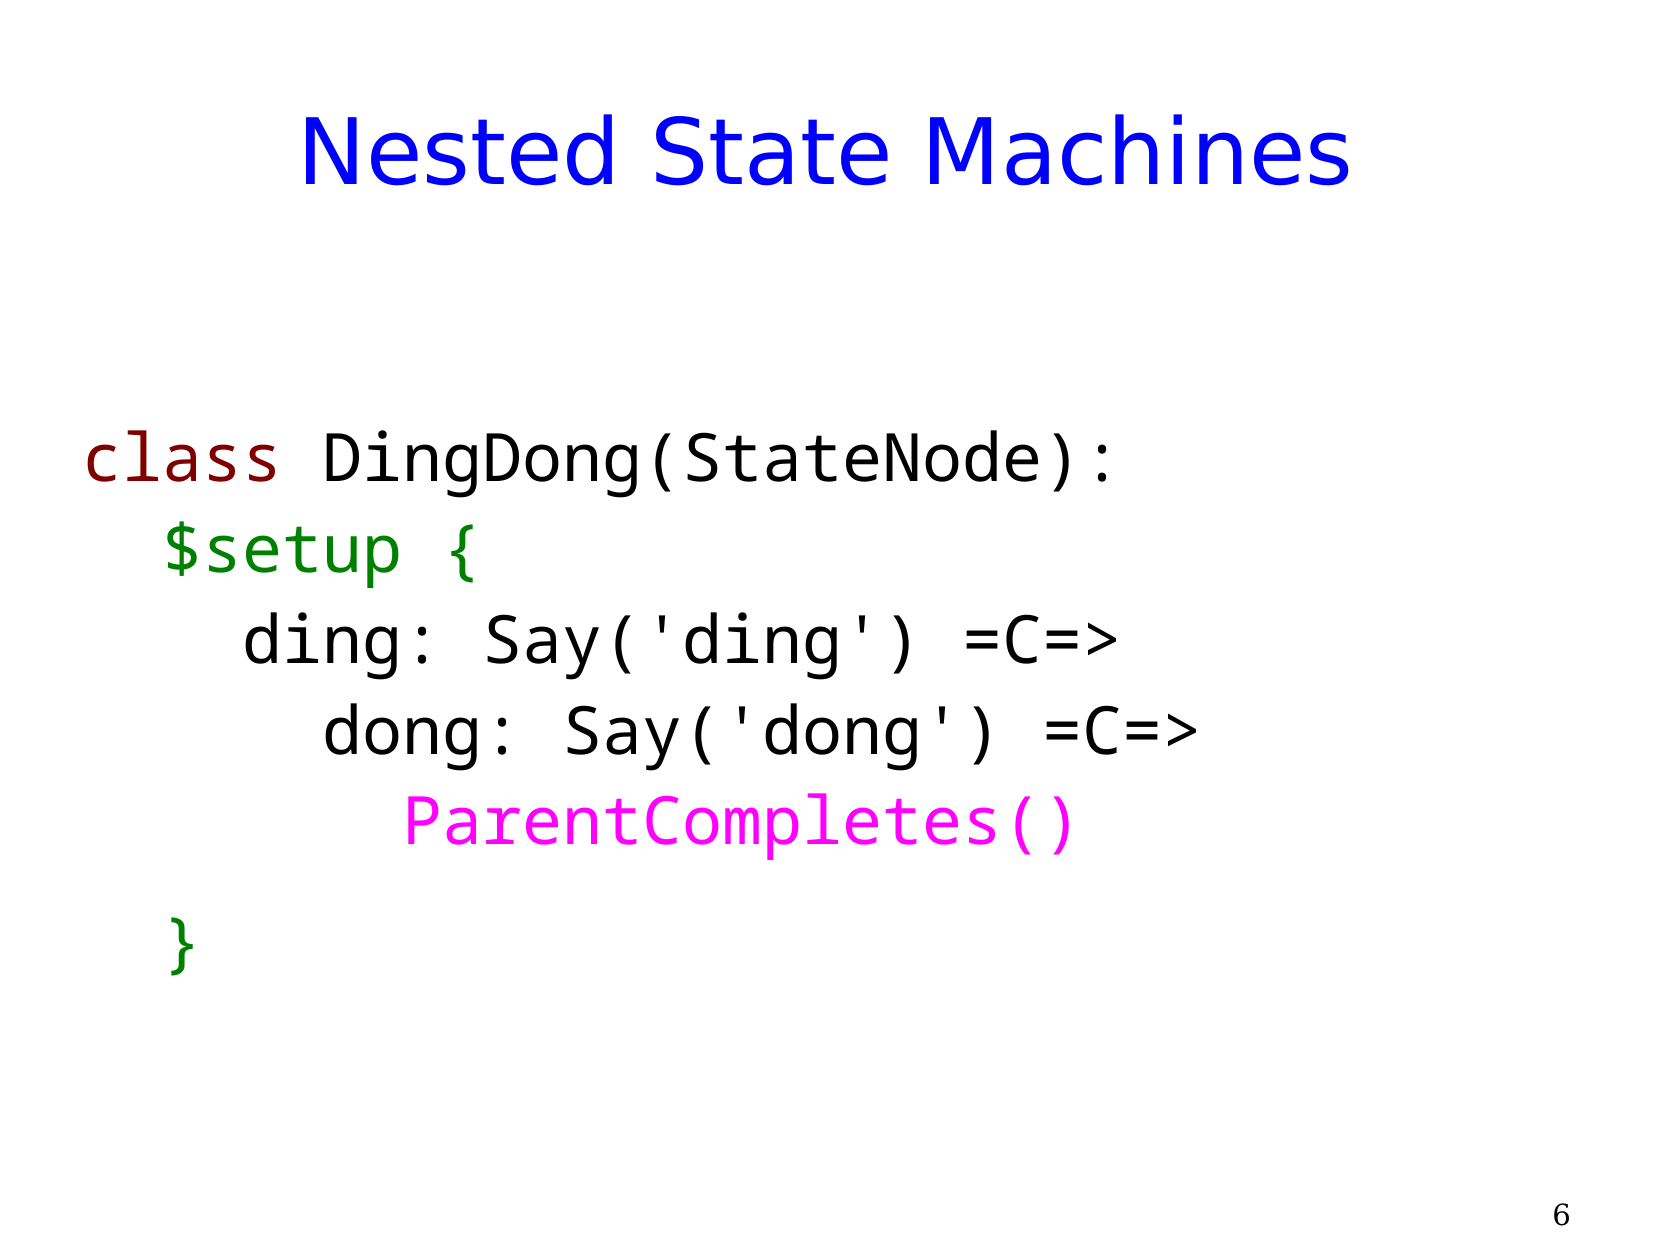

# Nested State Machines
class DingDong(StateNode):
 $setup {
 ding: Say('ding') =C=>
 dong: Say('dong') =C=>
 ParentCompletes()
 }
6